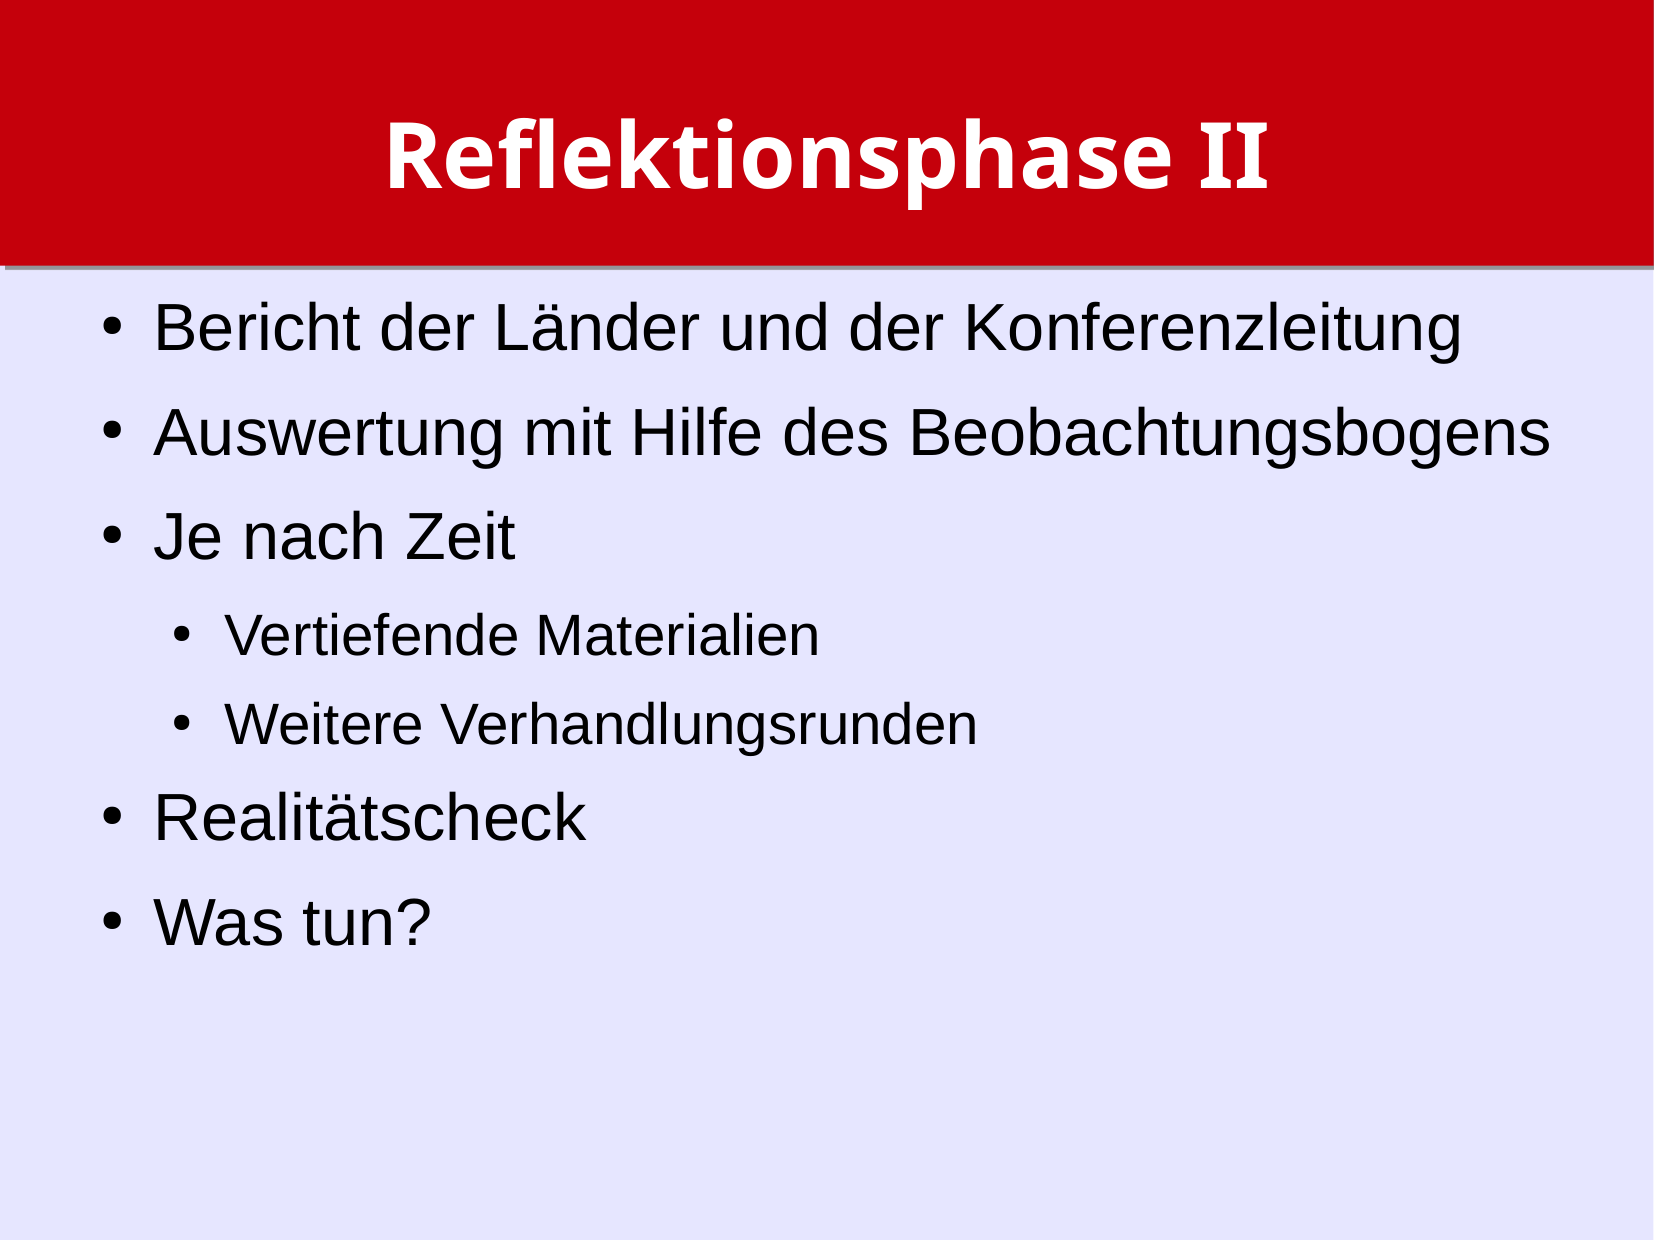

# Reflektionsphase II
Bericht der Länder und der Konferenzleitung
Auswertung mit Hilfe des Beobachtungsbogens
Je nach Zeit
Vertiefende Materialien
Weitere Verhandlungsrunden
Realitätscheck
Was tun?